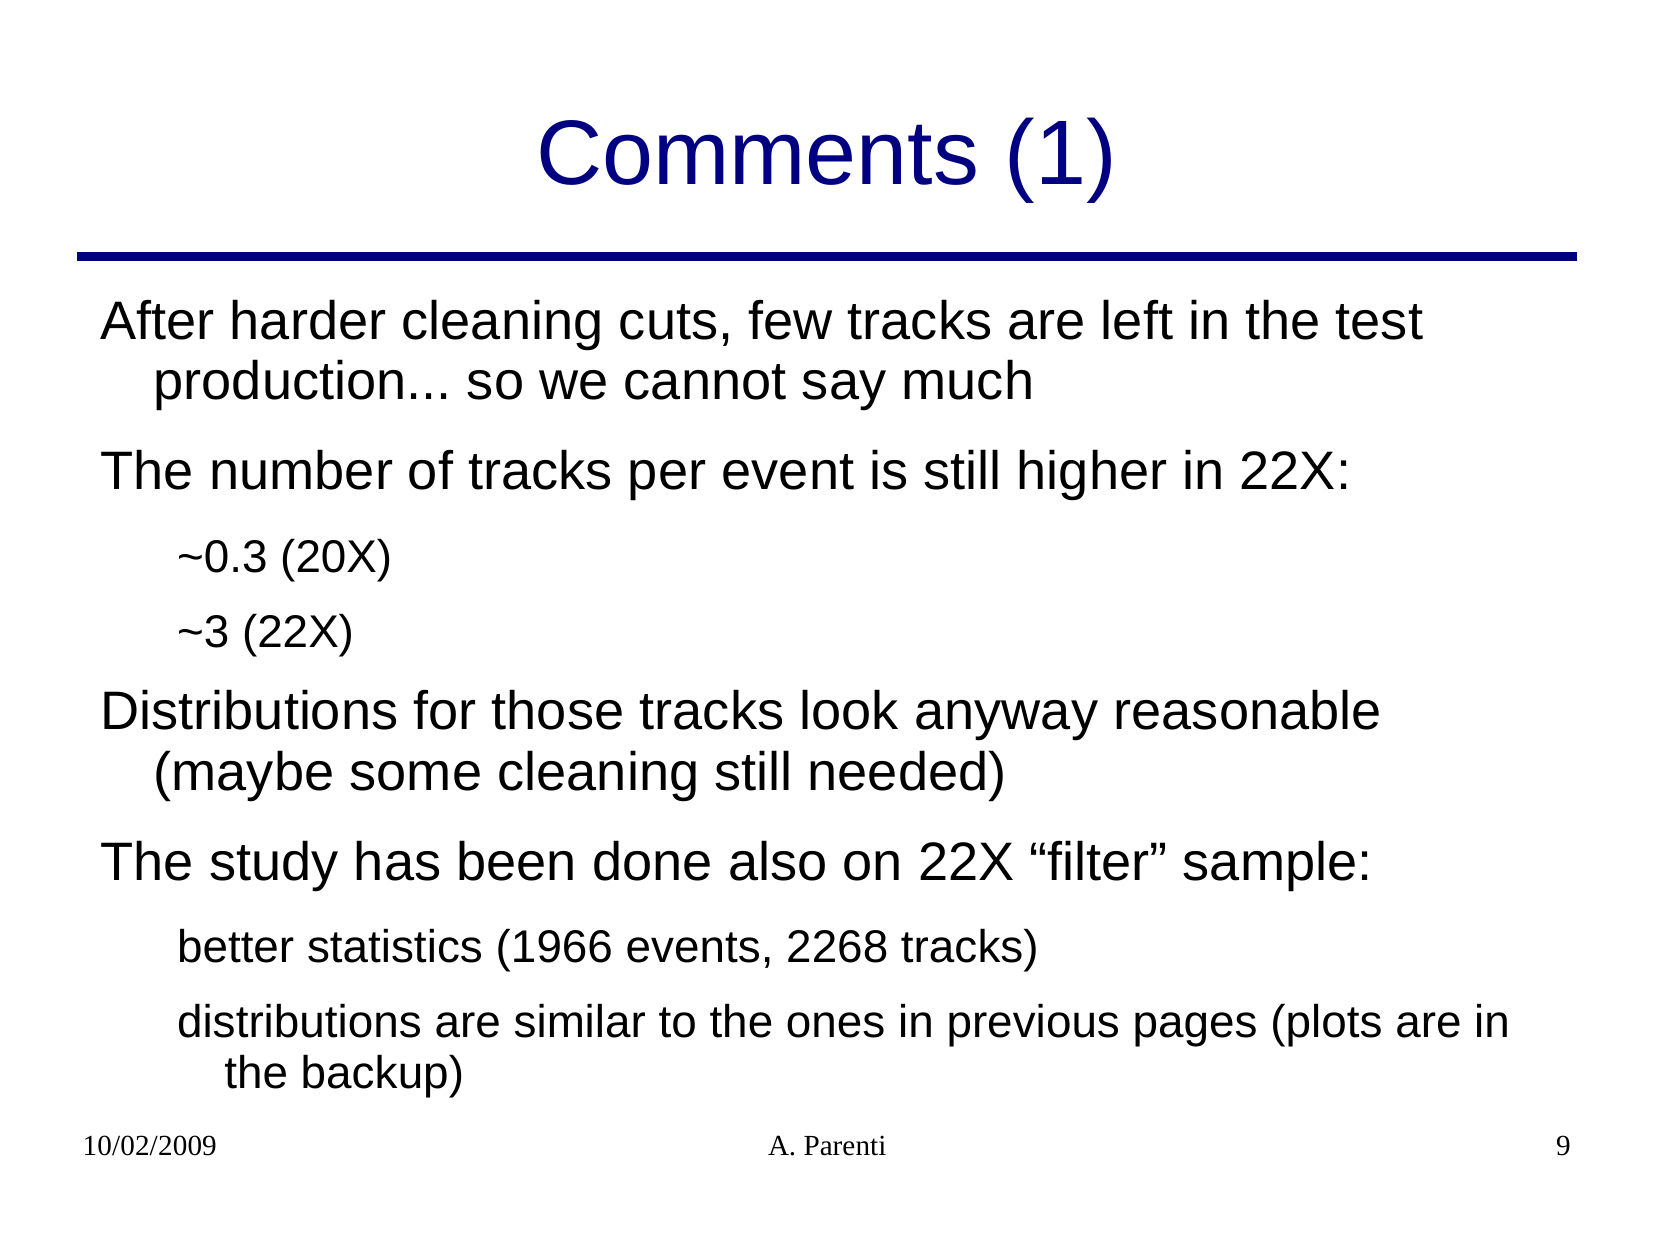

# Comments (1)
After harder cleaning cuts, few tracks are left in the test production... so we cannot say much
The number of tracks per event is still higher in 22X:
~0.3 (20X)
~3 (22X)
Distributions for those tracks look anyway reasonable (maybe some cleaning still needed)
The study has been done also on 22X “filter” sample:
better statistics (1966 events, 2268 tracks)
distributions are similar to the ones in previous pages (plots are in the backup)
9